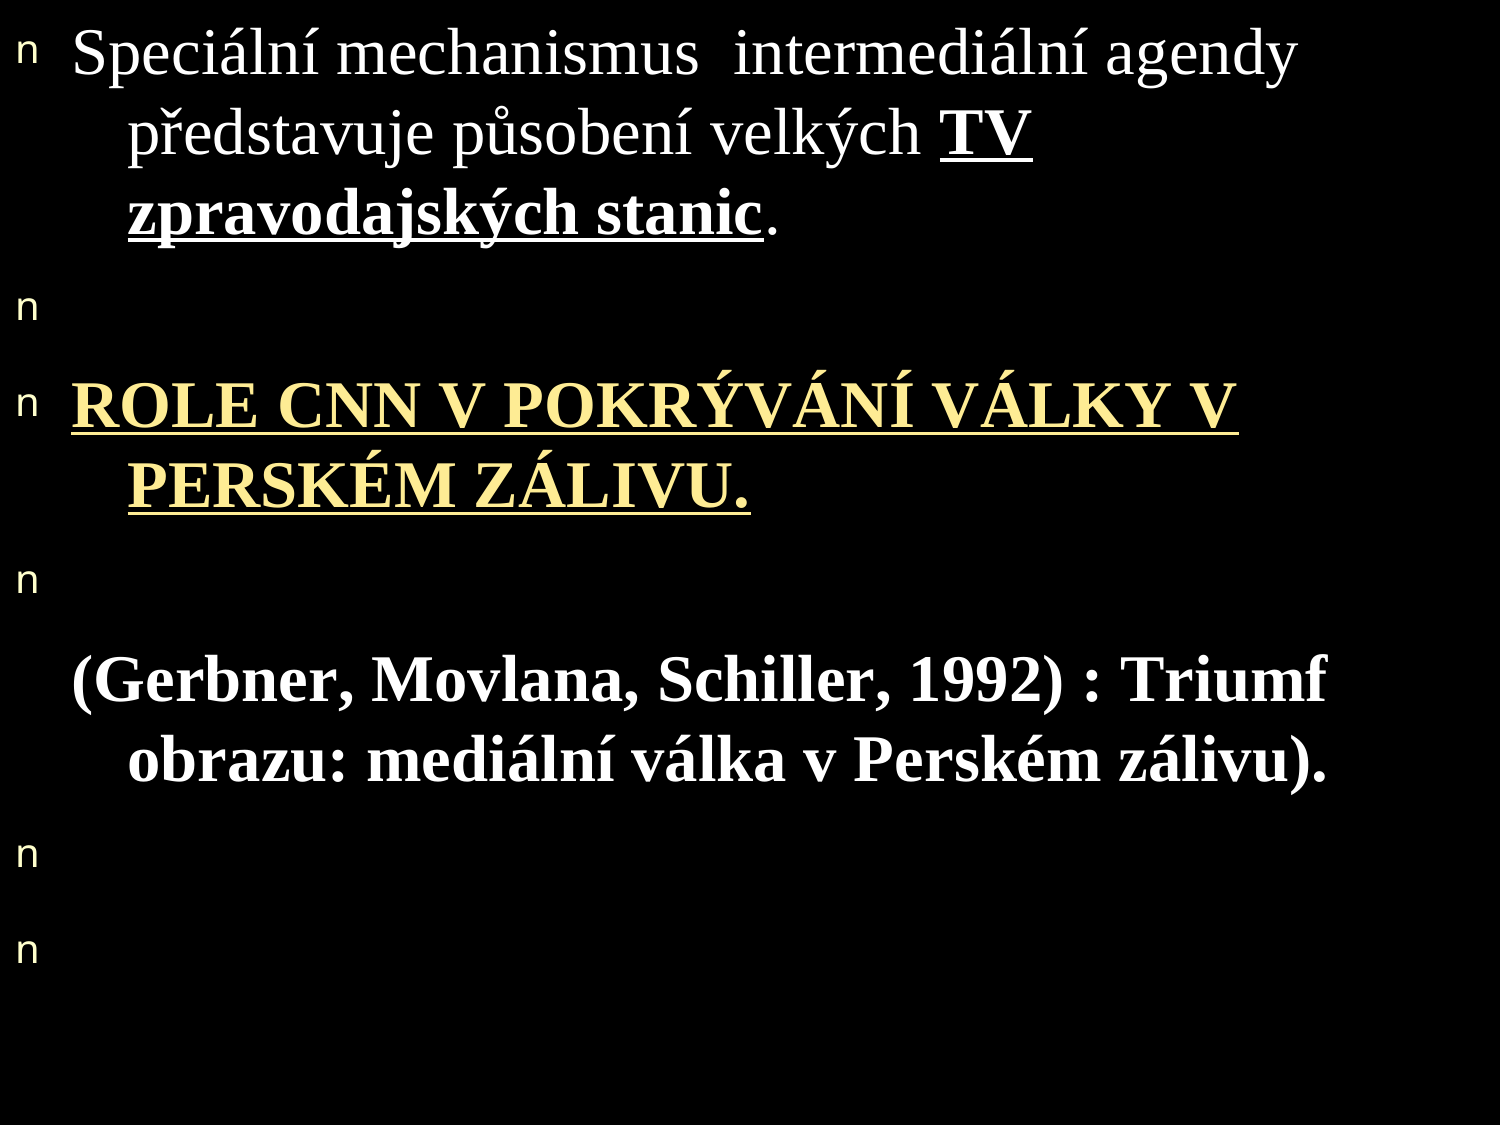

# Speciální mechanismus intermediální agendy představuje působení velkých TV zpravodajských stanic.
ROLE CNN V POKRÝVÁNÍ VÁLKY V PERSKÉM ZÁLIVU.
(Gerbner, Movlana, Schiller, 1992) : Triumf obrazu: mediální válka v Perském zálivu).